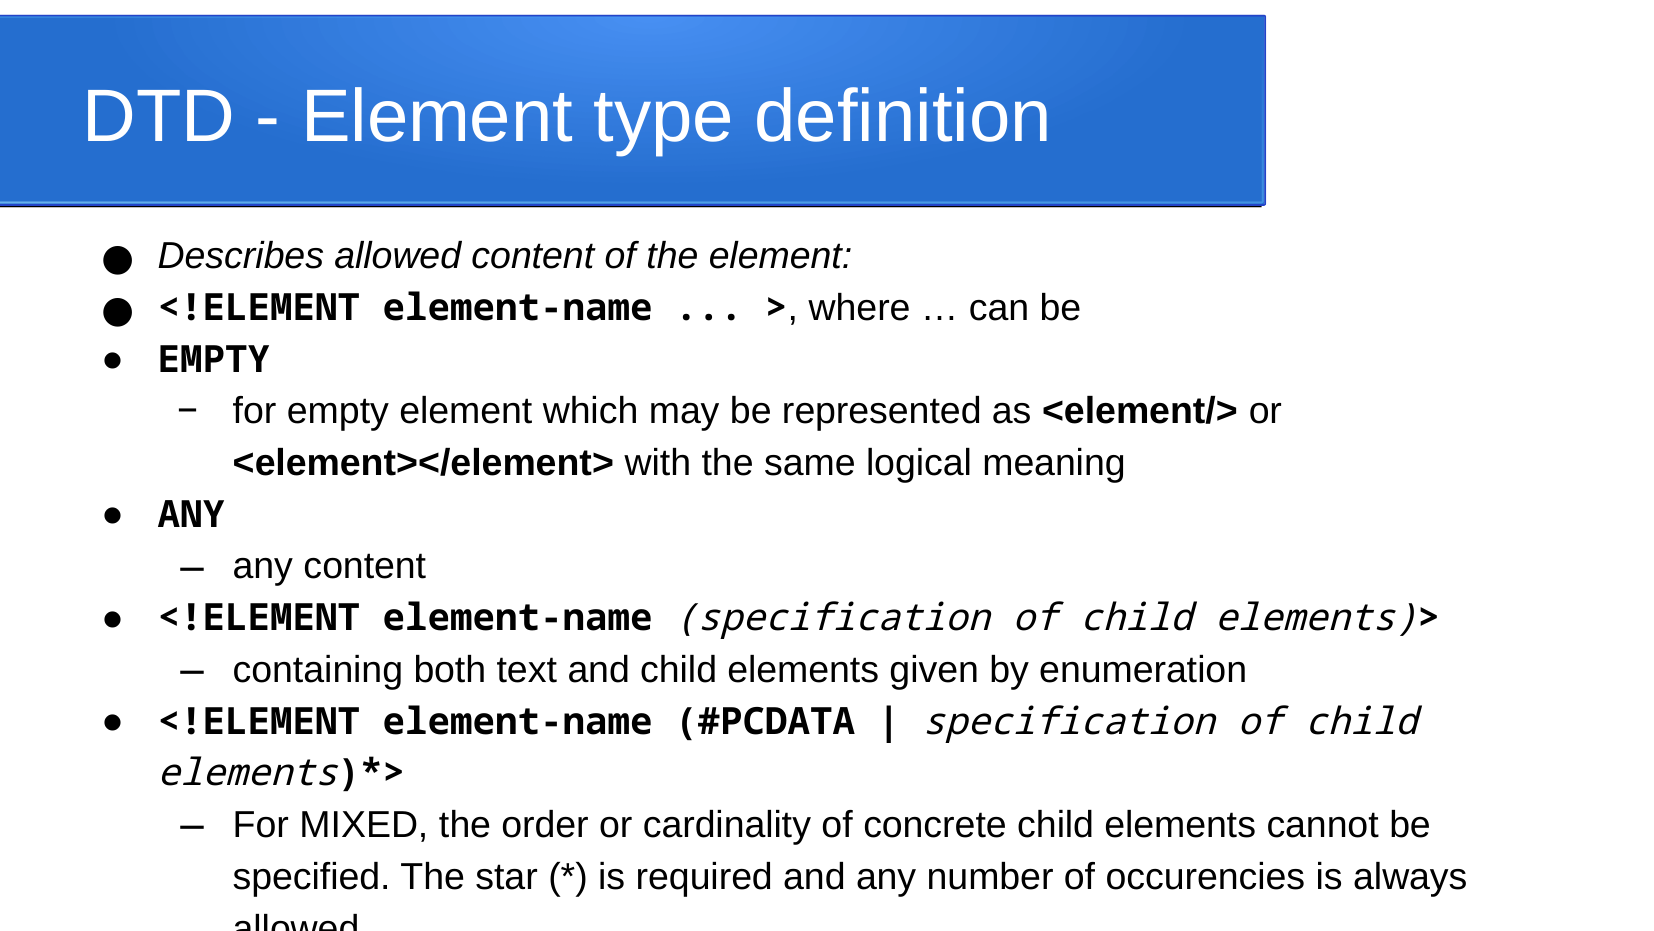

DTD - Element type definition
Describes allowed content of the element:
<!ELEMENT element-name ... >, where …​ can be
EMPTY
for empty element which may be represented as <element/> or <element></element> with the same logical meaning
ANY
any content
<!ELEMENT element-name (specification of child elements)>
containing both text and child elements given by enumeration
<!ELEMENT element-name (#PCDATA | specification of child elements)*>
For MIXED, the order or cardinality of concrete child elements cannot be specified. The star (*) is required and any number of occurencies is always allowed.